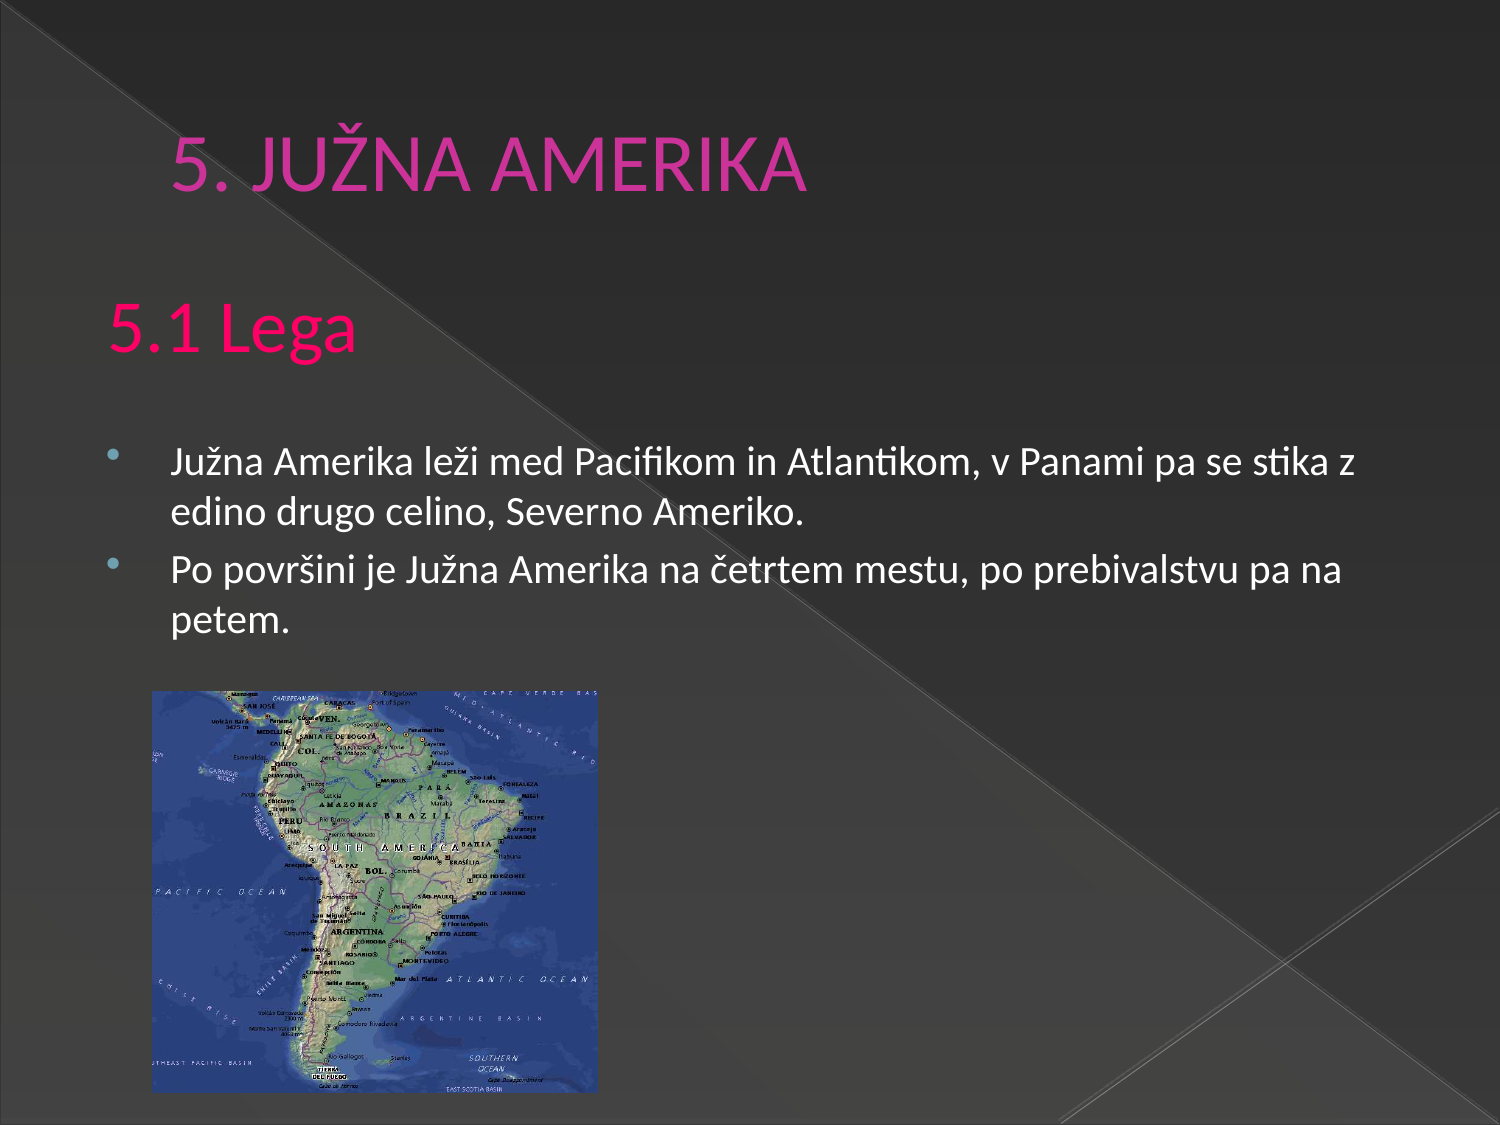

# 5. JUŽNA AMERIKA
5.1 Lega
Južna Amerika leži med Pacifikom in Atlantikom, v Panami pa se stika z edino drugo celino, Severno Ameriko.
Po površini je Južna Amerika na četrtem mestu, po prebivalstvu pa na petem.